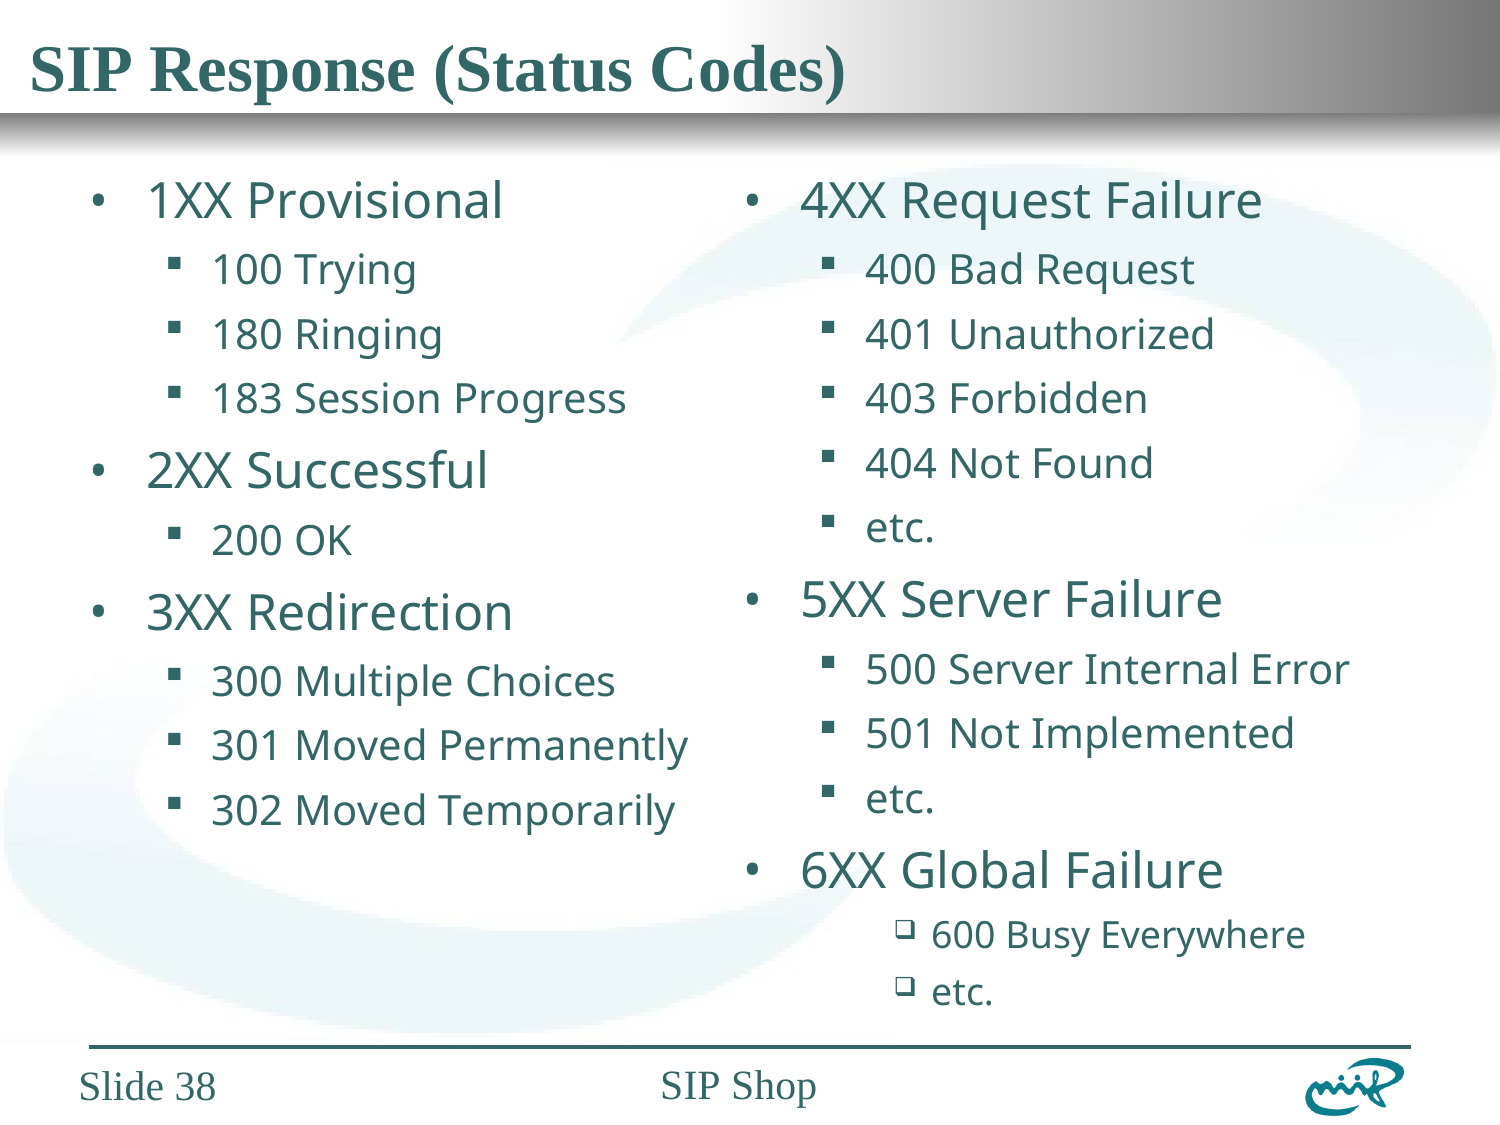

# SIP Response (Status Codes)
1XX Provisional
100 Trying
180 Ringing
183 Session Progress
2XX Successful
200 OK
3XX Redirection
300 Multiple Choices
301 Moved Permanently
302 Moved Temporarily
4XX Request Failure
400 Bad Request
401 Unauthorized
403 Forbidden
404 Not Found
etc.
5XX Server Failure
500 Server Internal Error
501 Not Implemented
etc.
6XX Global Failure
600 Busy Everywhere
etc.
38